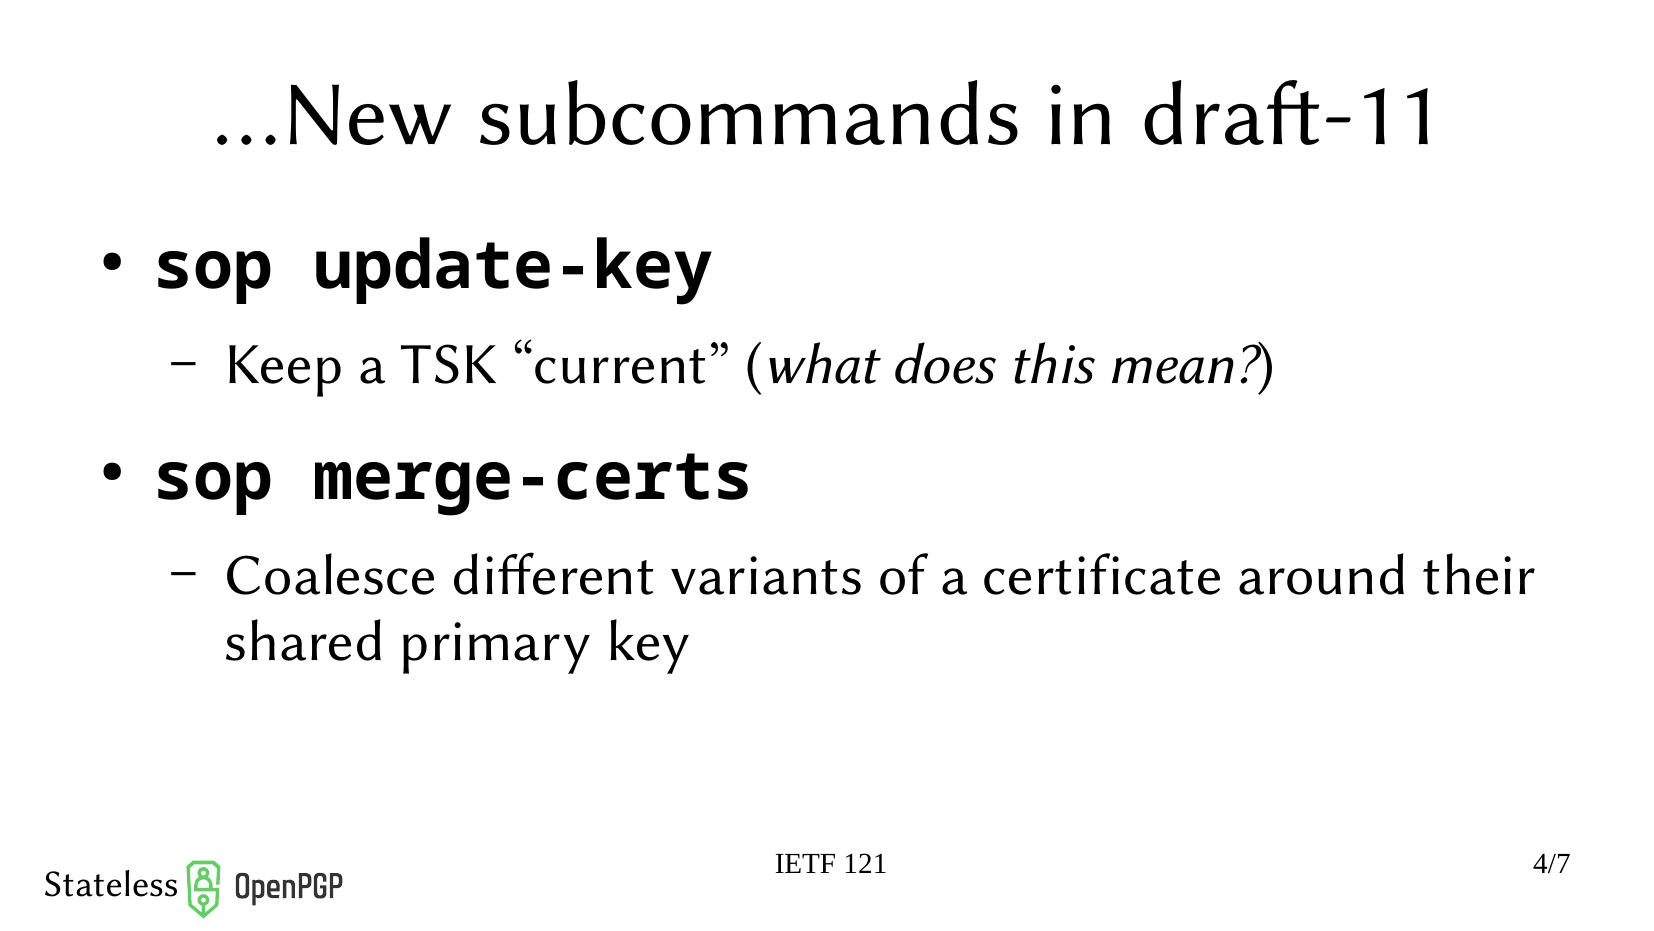

# …New subcommands in draft-11
sop update-key
Keep a TSK “current” (what does this mean?)
sop merge-certs
Coalesce different variants of a certificate around their shared primary key
 IETF 121
4